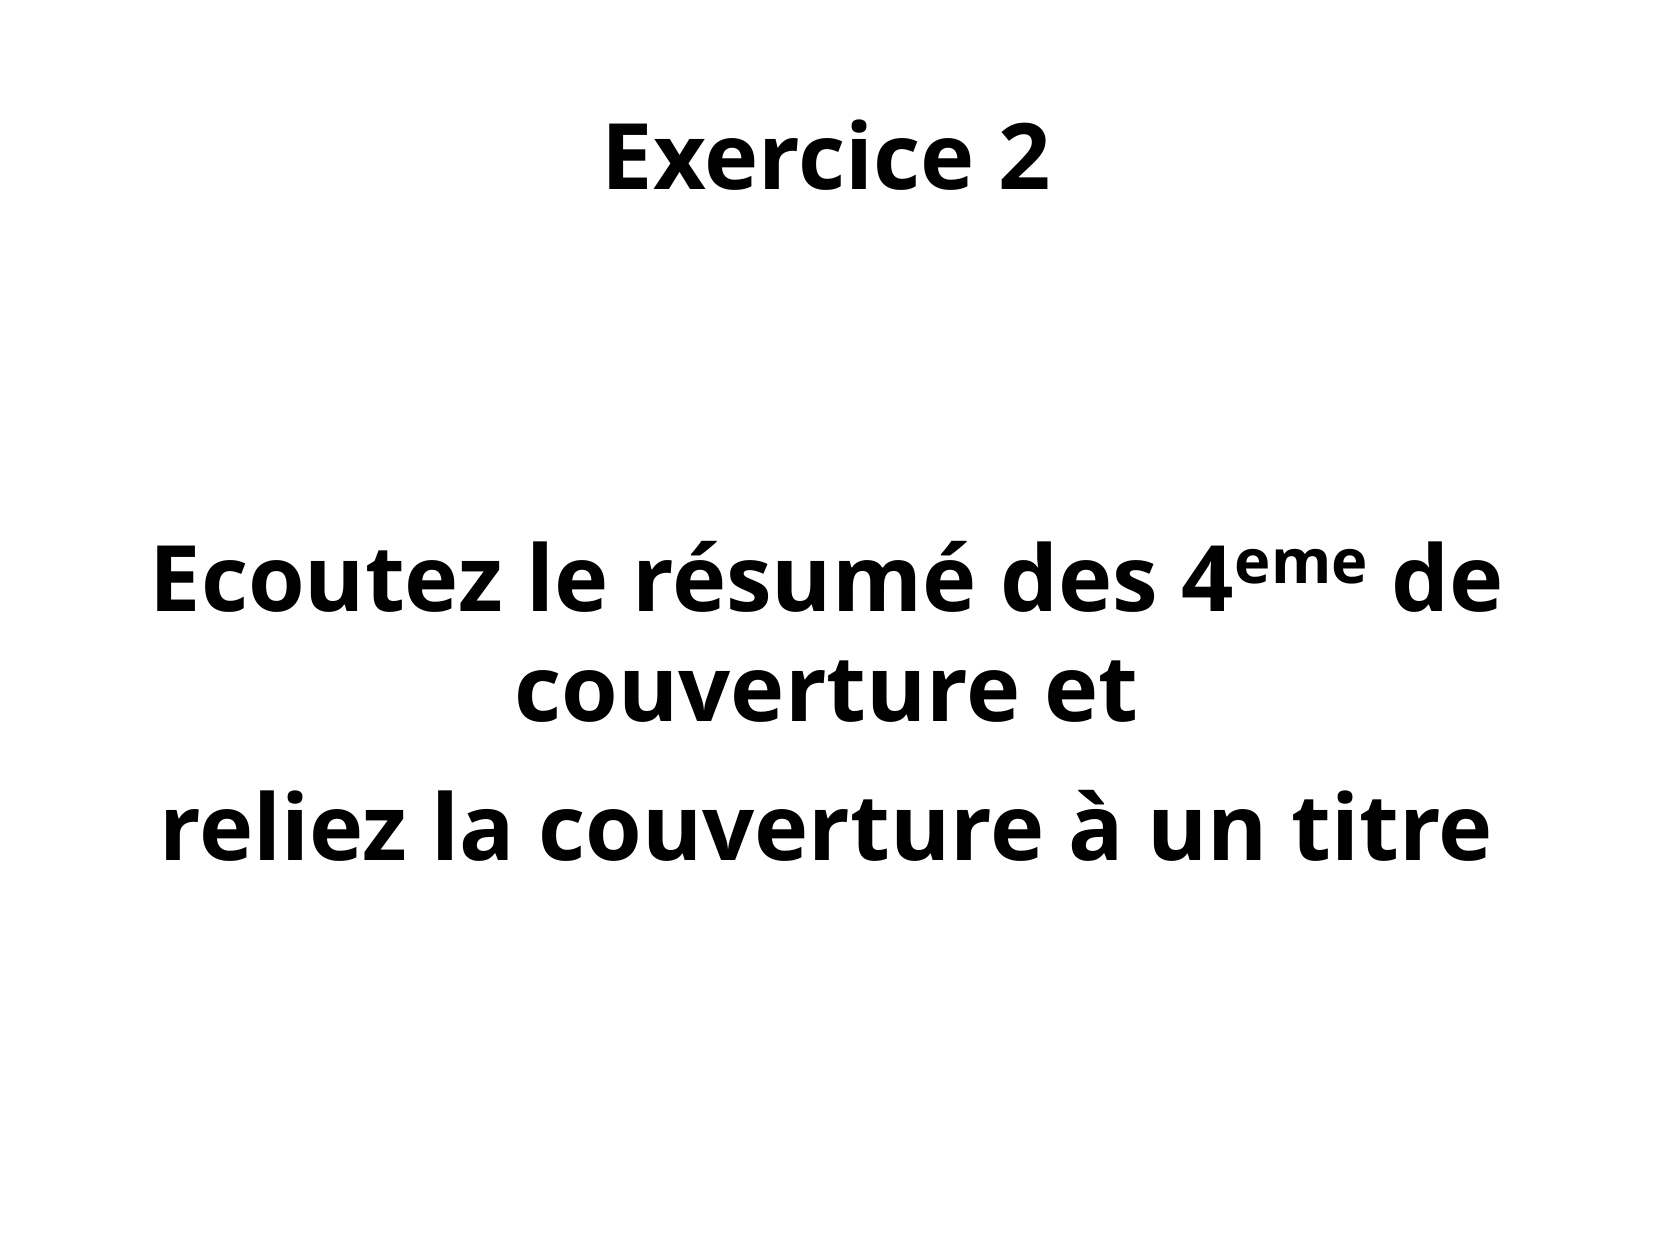

# Exercice 2
Ecoutez le résumé des 4eme de couverture et
reliez la couverture à un titre